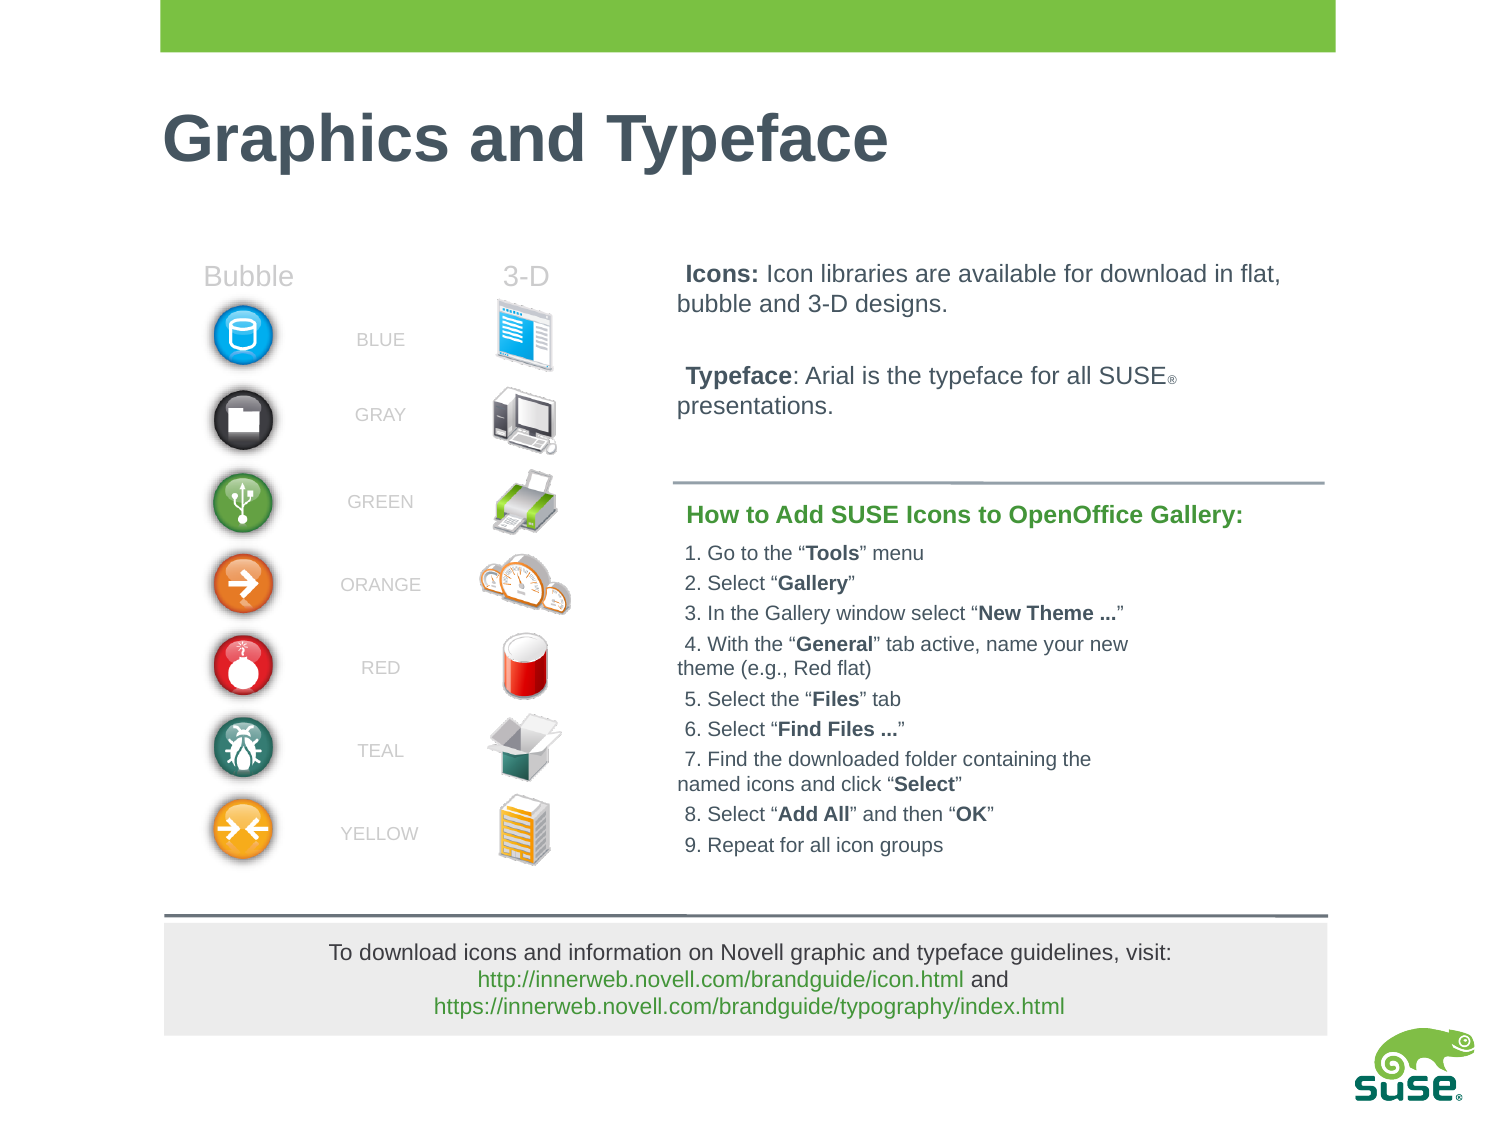

# Graphics and Typeface
3-D
Icons: Icon libraries are available for download in flat, bubble and 3-D designs.
Typeface: Arial is the typeface for all SUSE® presentations.
Bubble
BLUE
GRAY
GREEN
ORANGE
RED
TEAL
YELLOW
How to Add SUSE Icons to OpenOffice Gallery:
1. Go to the “Tools” menu
2. Select “Gallery”
3. In the Gallery window select “New Theme ...”
4. With the “General” tab active, name your new
theme (e.g., Red flat)
5. Select the “Files” tab
6. Select “Find Files ...”
7. Find the downloaded folder containing the
named icons and click “Select”
8. Select “Add All” and then “OK”
9. Repeat for all icon groups
To download icons and information on Novell graphic and typeface guidelines, visit: http://innerweb.novell.com/brandguide/icon.html and
 https://innerweb.novell.com/brandguide/typography/index.html